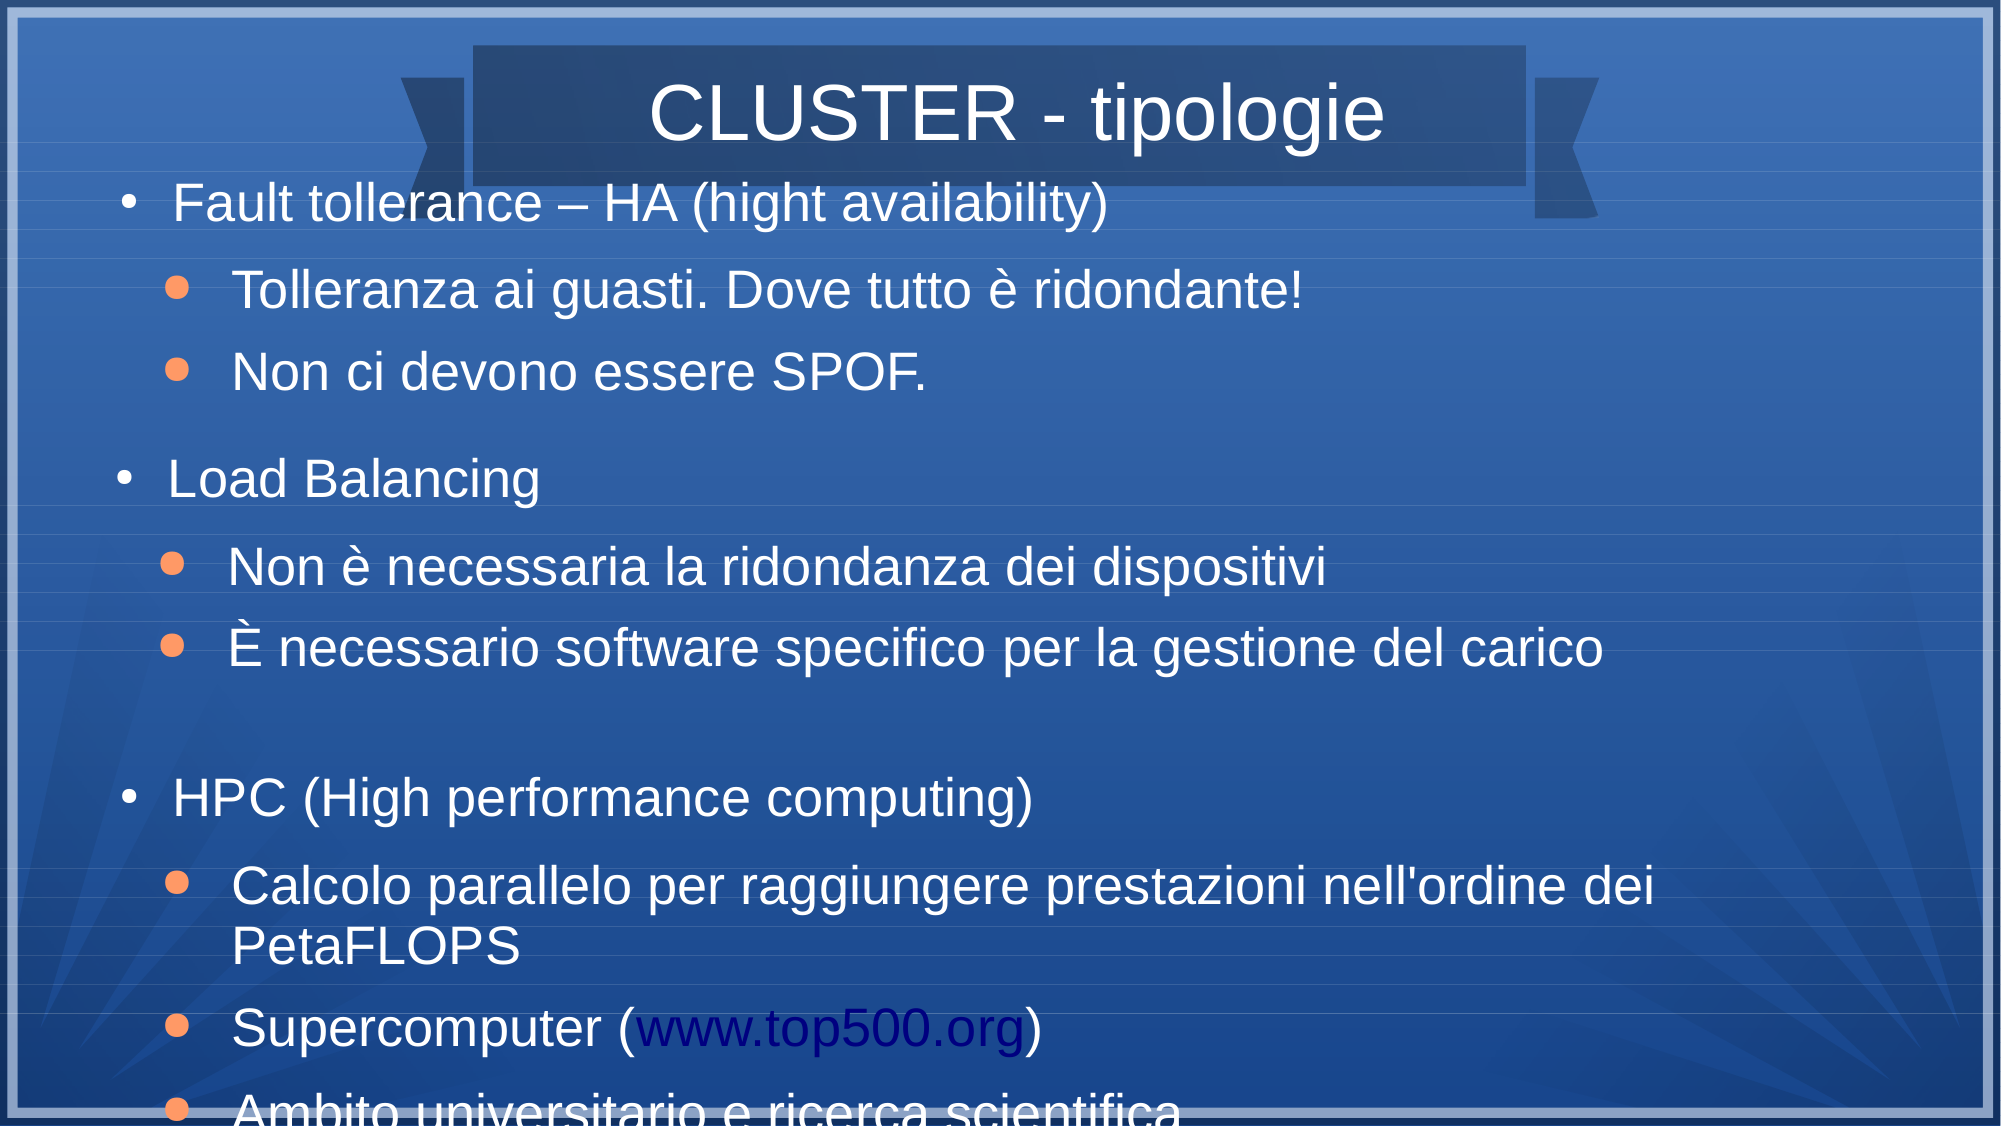

# CLUSTER - tipologie
Fault tollerance – HA (hight availability)
Tolleranza ai guasti. Dove tutto è ridondante!
Non ci devono essere SPOF.
Load Balancing
Non è necessaria la ridondanza dei dispositivi
È necessario software specifico per la gestione del carico
HPC (High performance computing)
Calcolo parallelo per raggiungere prestazioni nell'ordine dei PetaFLOPS
Supercomputer (www.top500.org)
Ambito universitario e ricerca scientifica